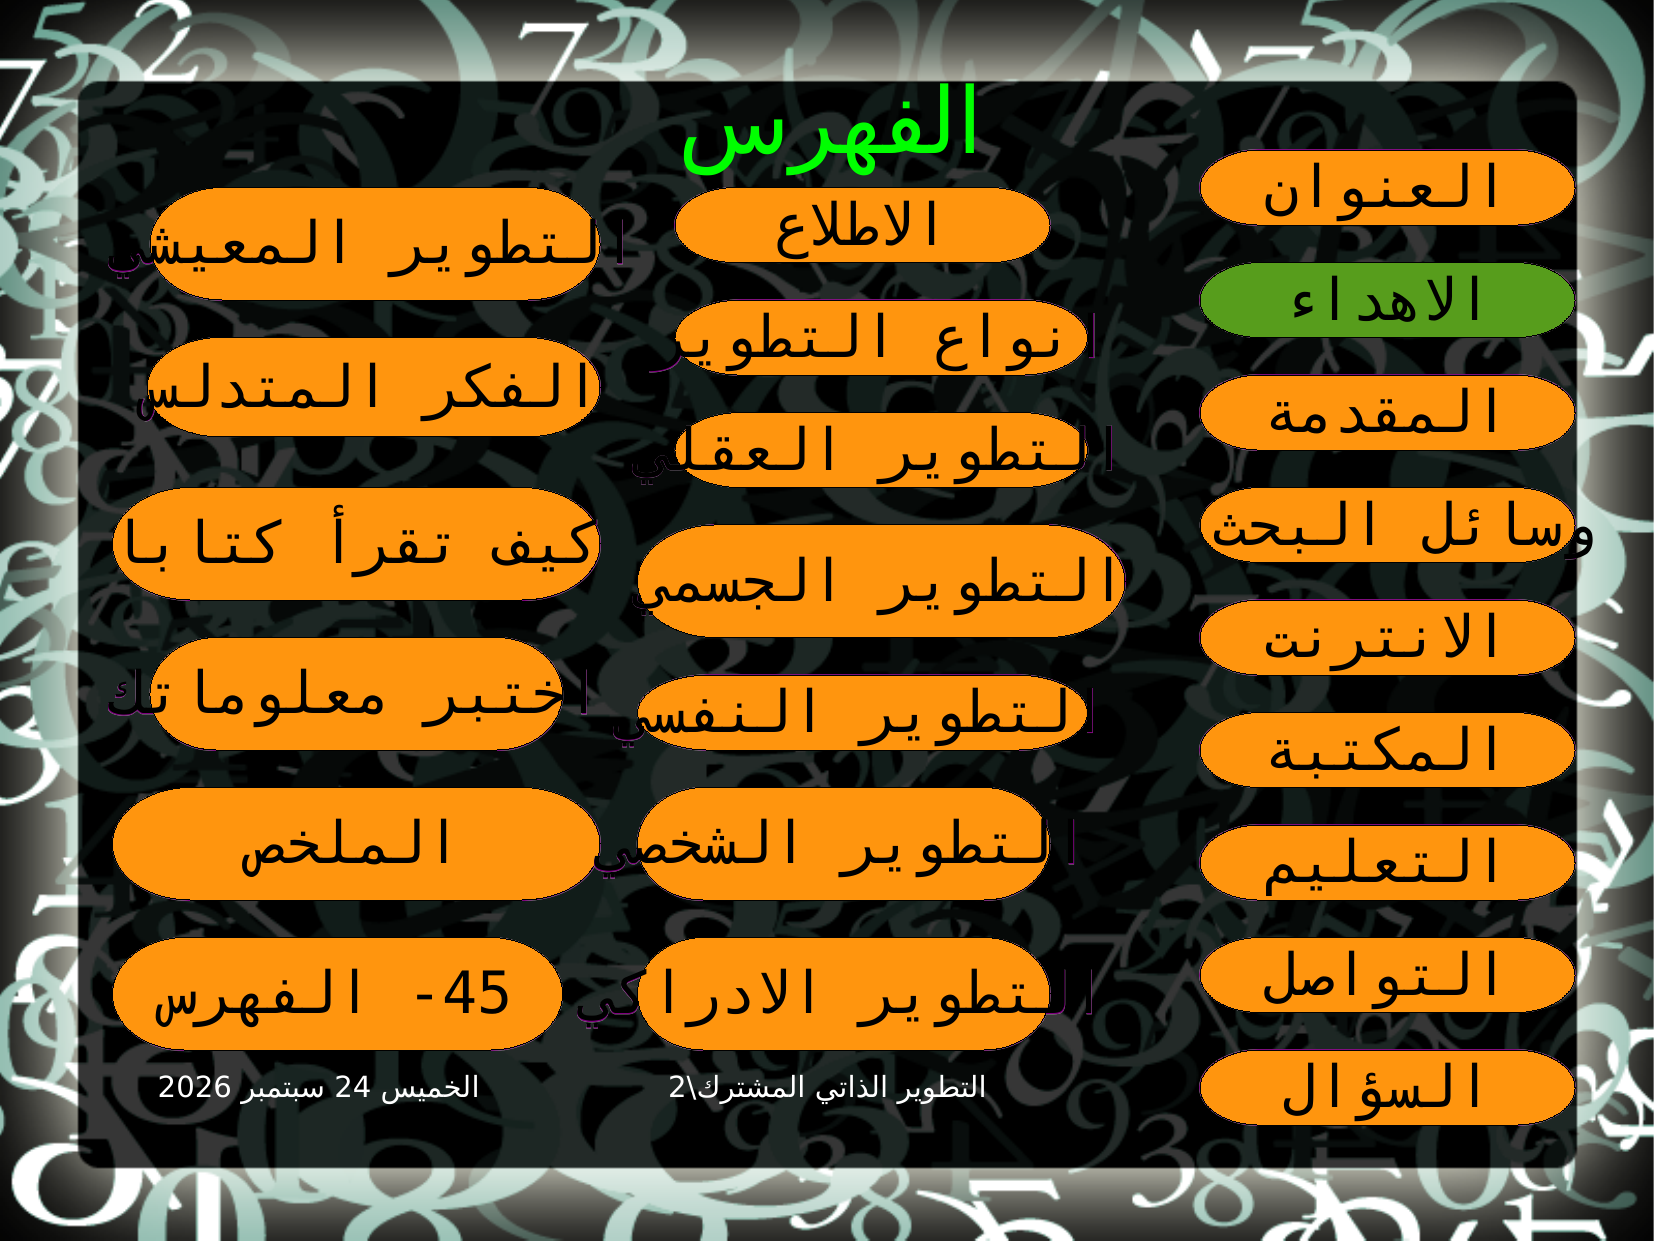

# الفهرس
العنوان
التطوير المعيشي
الاطلاع
الاهداء
انواع التطوير
الفكر المتدلس
المقدمة
التطوير العقلي
كيف تقرأ كتابا
وسائل البحث
التطوير الجسمي
الانترنت
اختبر معلوماتك
التطوير النفسي
المكتبة
الملخص
التطوير الشخصي
التعليم
45- الفهرس
التطوير الادراكي
التواصل
السؤال
التطوير الذاتي المشترك\2
46